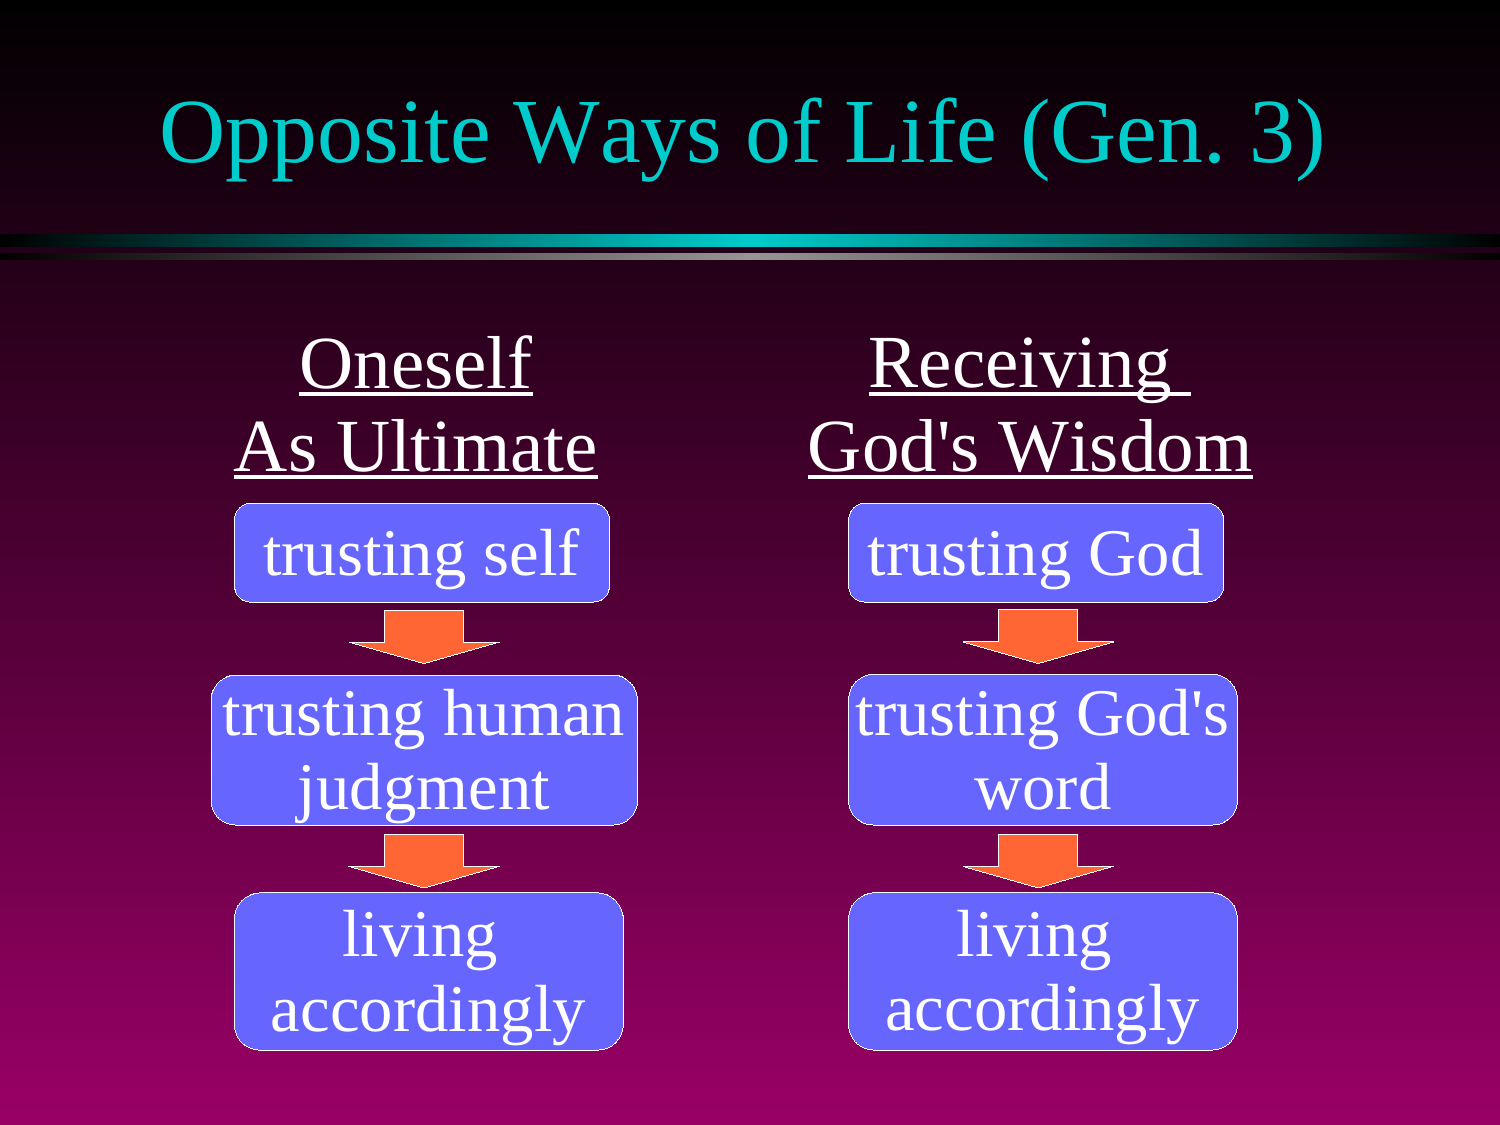

# Opposite Ways of Life (Gen. 3)
Receiving
God's Wisdom
Oneself
As Ultimate
trusting God
trusting self
trusting God's
word
trusting human
judgment
living
accordingly
living
accordingly